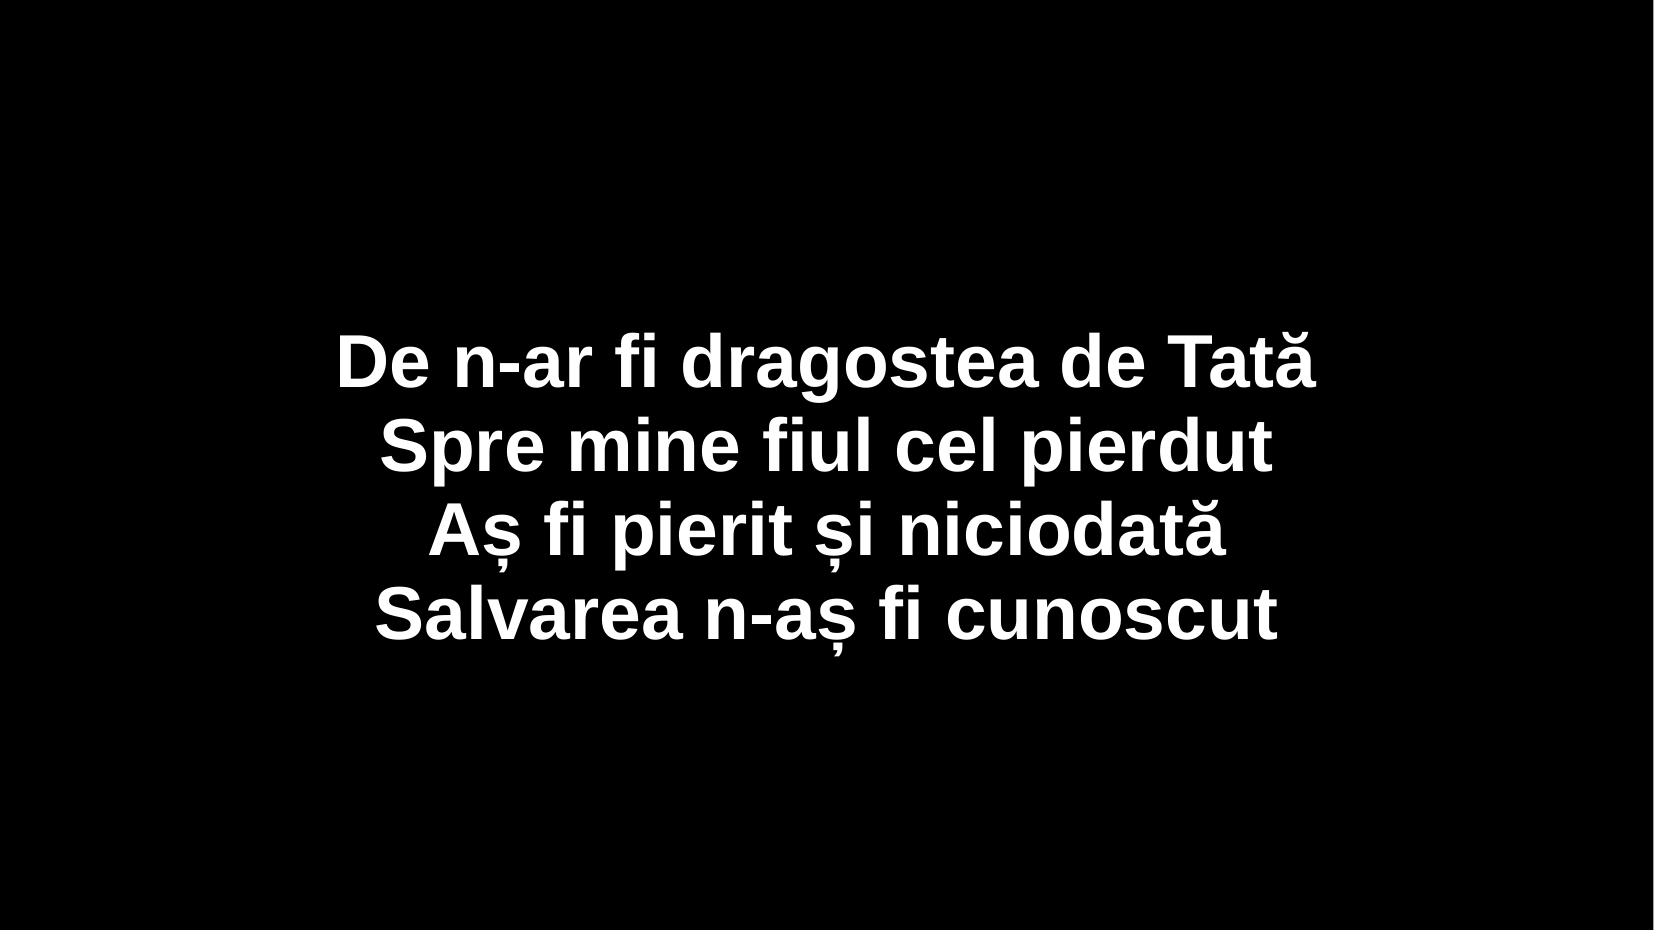

De n-ar fi dragostea de Tată
Spre mine fiul cel pierdut
Aș fi pierit și niciodată
Salvarea n-aș fi cunoscut